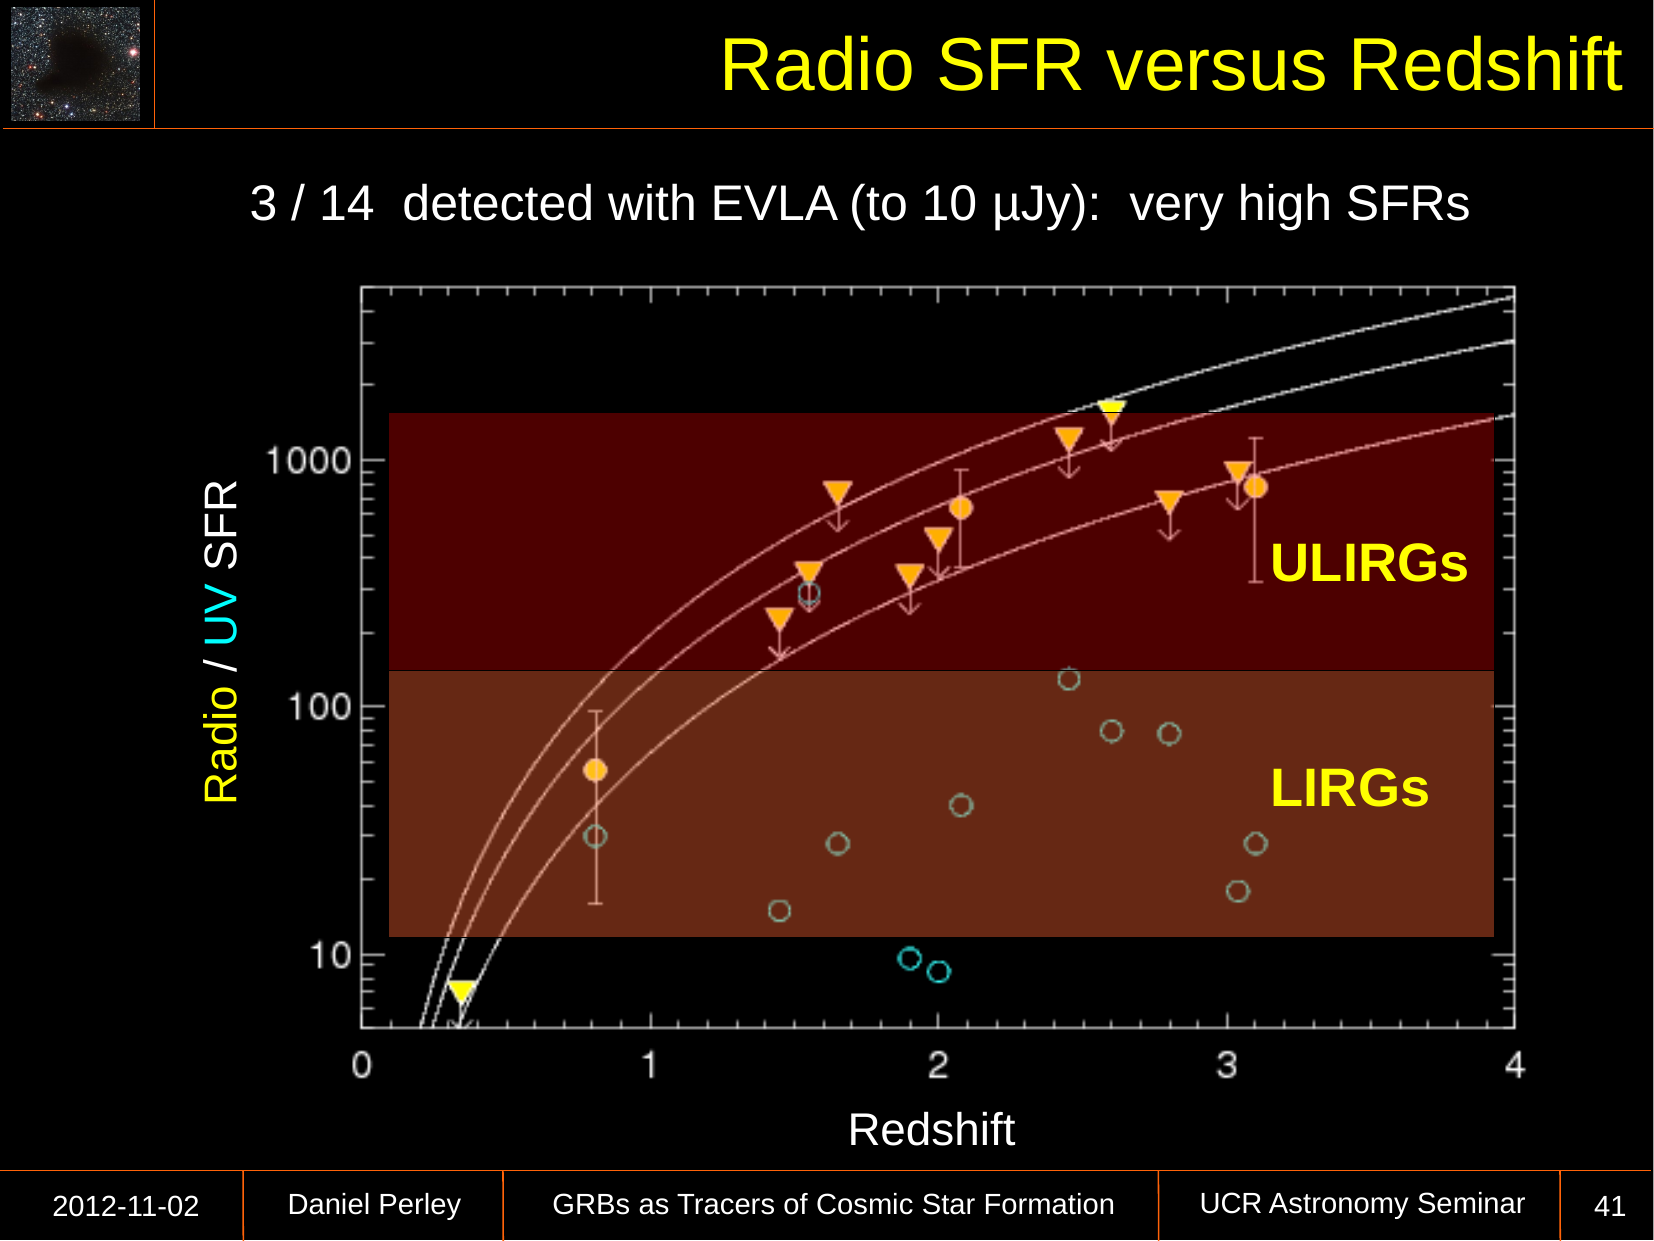

# Radio SFR versus Redshift
3 / 14 detected with EVLA (to 10 µJy): very high SFRs
ULIRGs
Radio / UV SFR
LIRGs
Redshift
2012-11-02
41